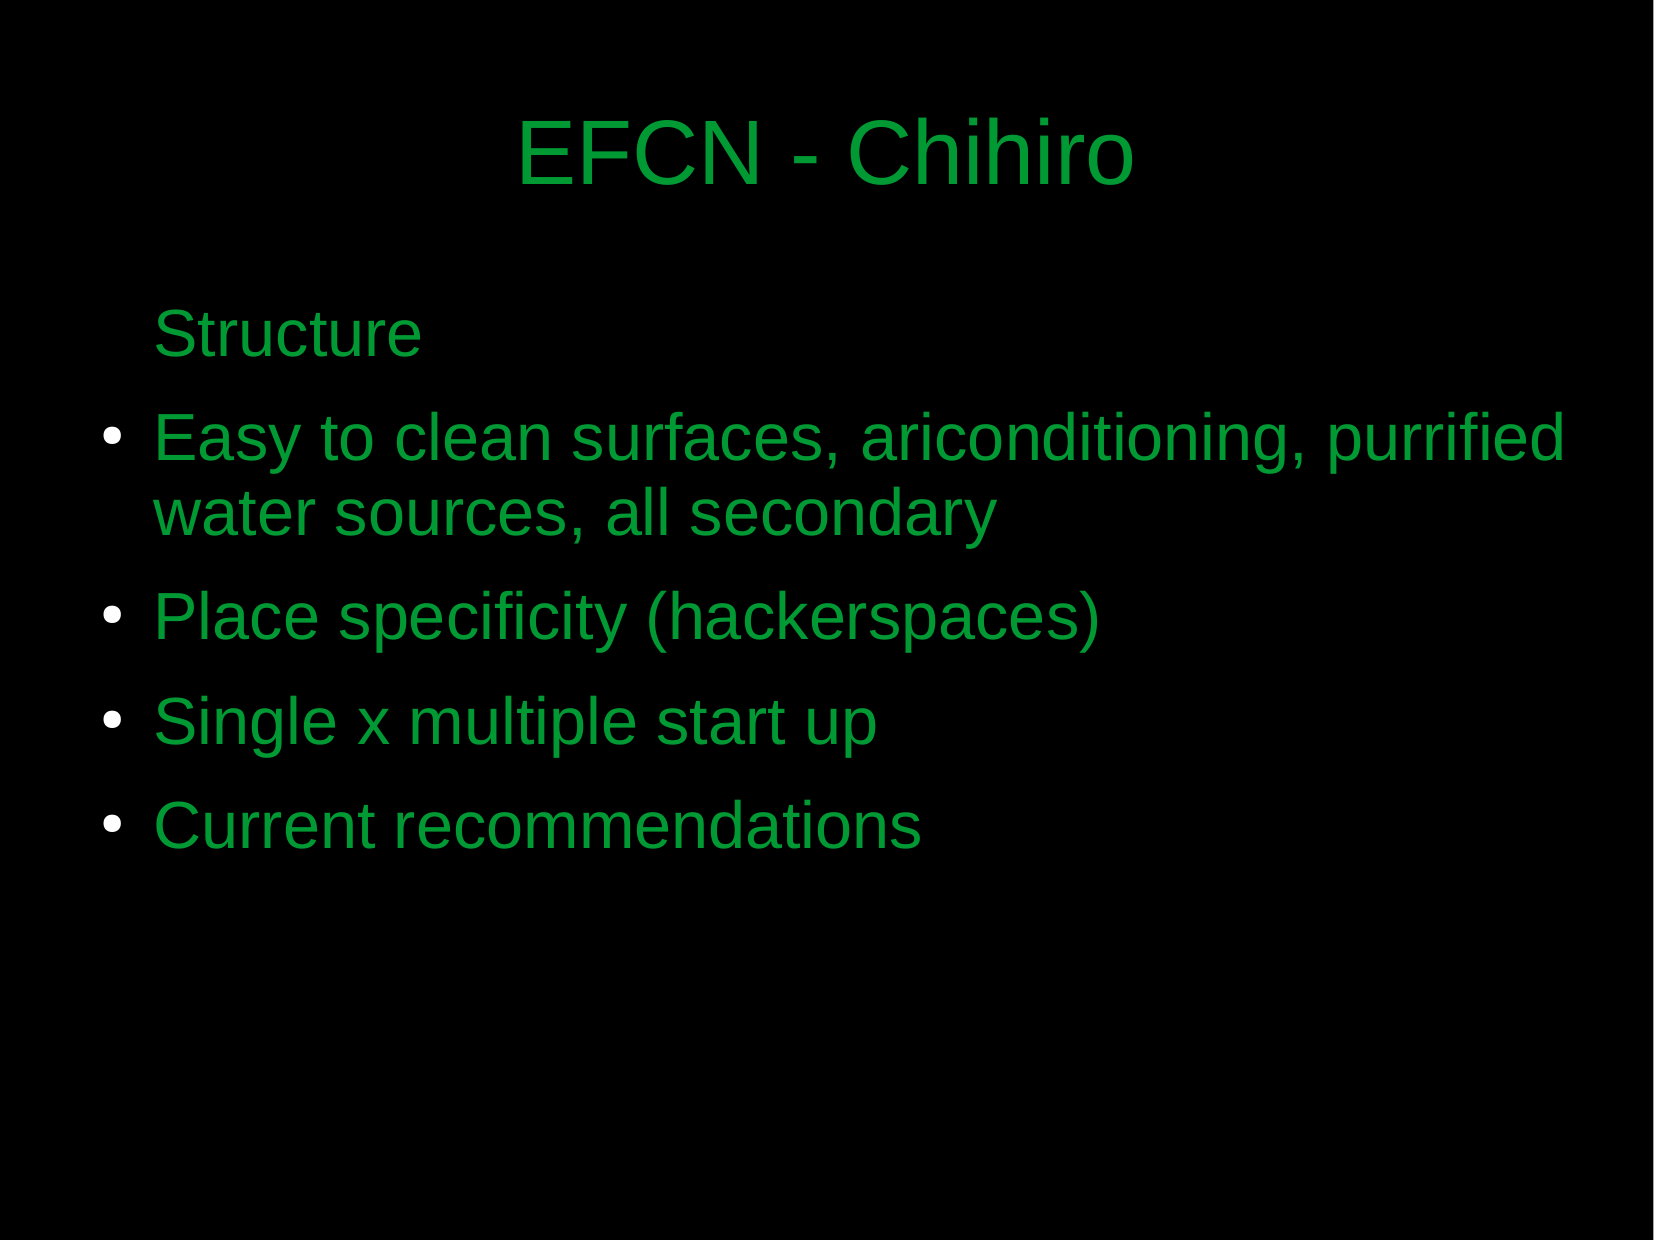

# EFCN - Chihiro
Structure
Easy to clean surfaces, ariconditioning, purrified water sources, all secondary
Place specificity (hackerspaces)
Single x multiple start up
Current recommendations